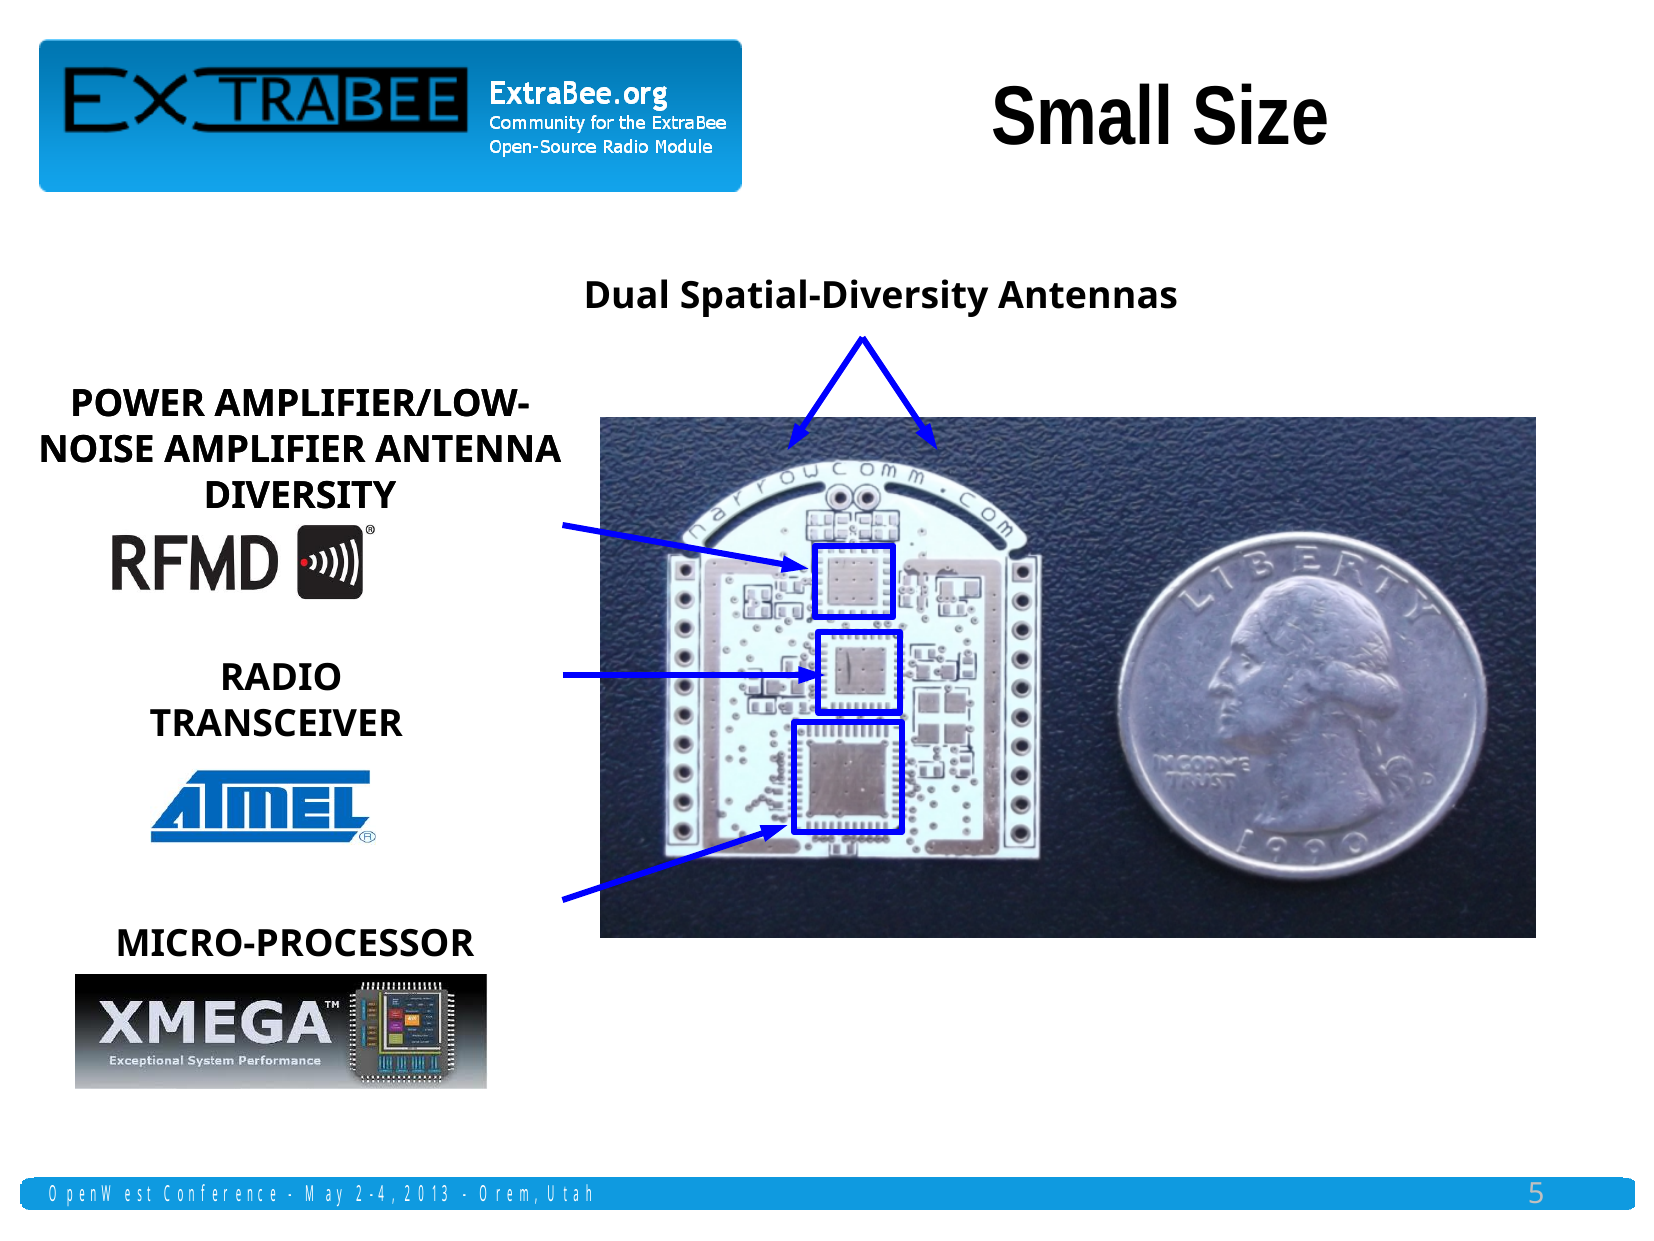

# Small Size
Dual Spatial-Diversity Antennas
POWER AMPLIFIER/LOW-NOISE AMPLIFIER ANTENNA DIVERSITY
POWER AMPLIFIER/LOW-NOISE AMPLIFIER ANTENNA DIVERSITY
RADIO TRANSCEIVER
MICRO-PROCESSOR